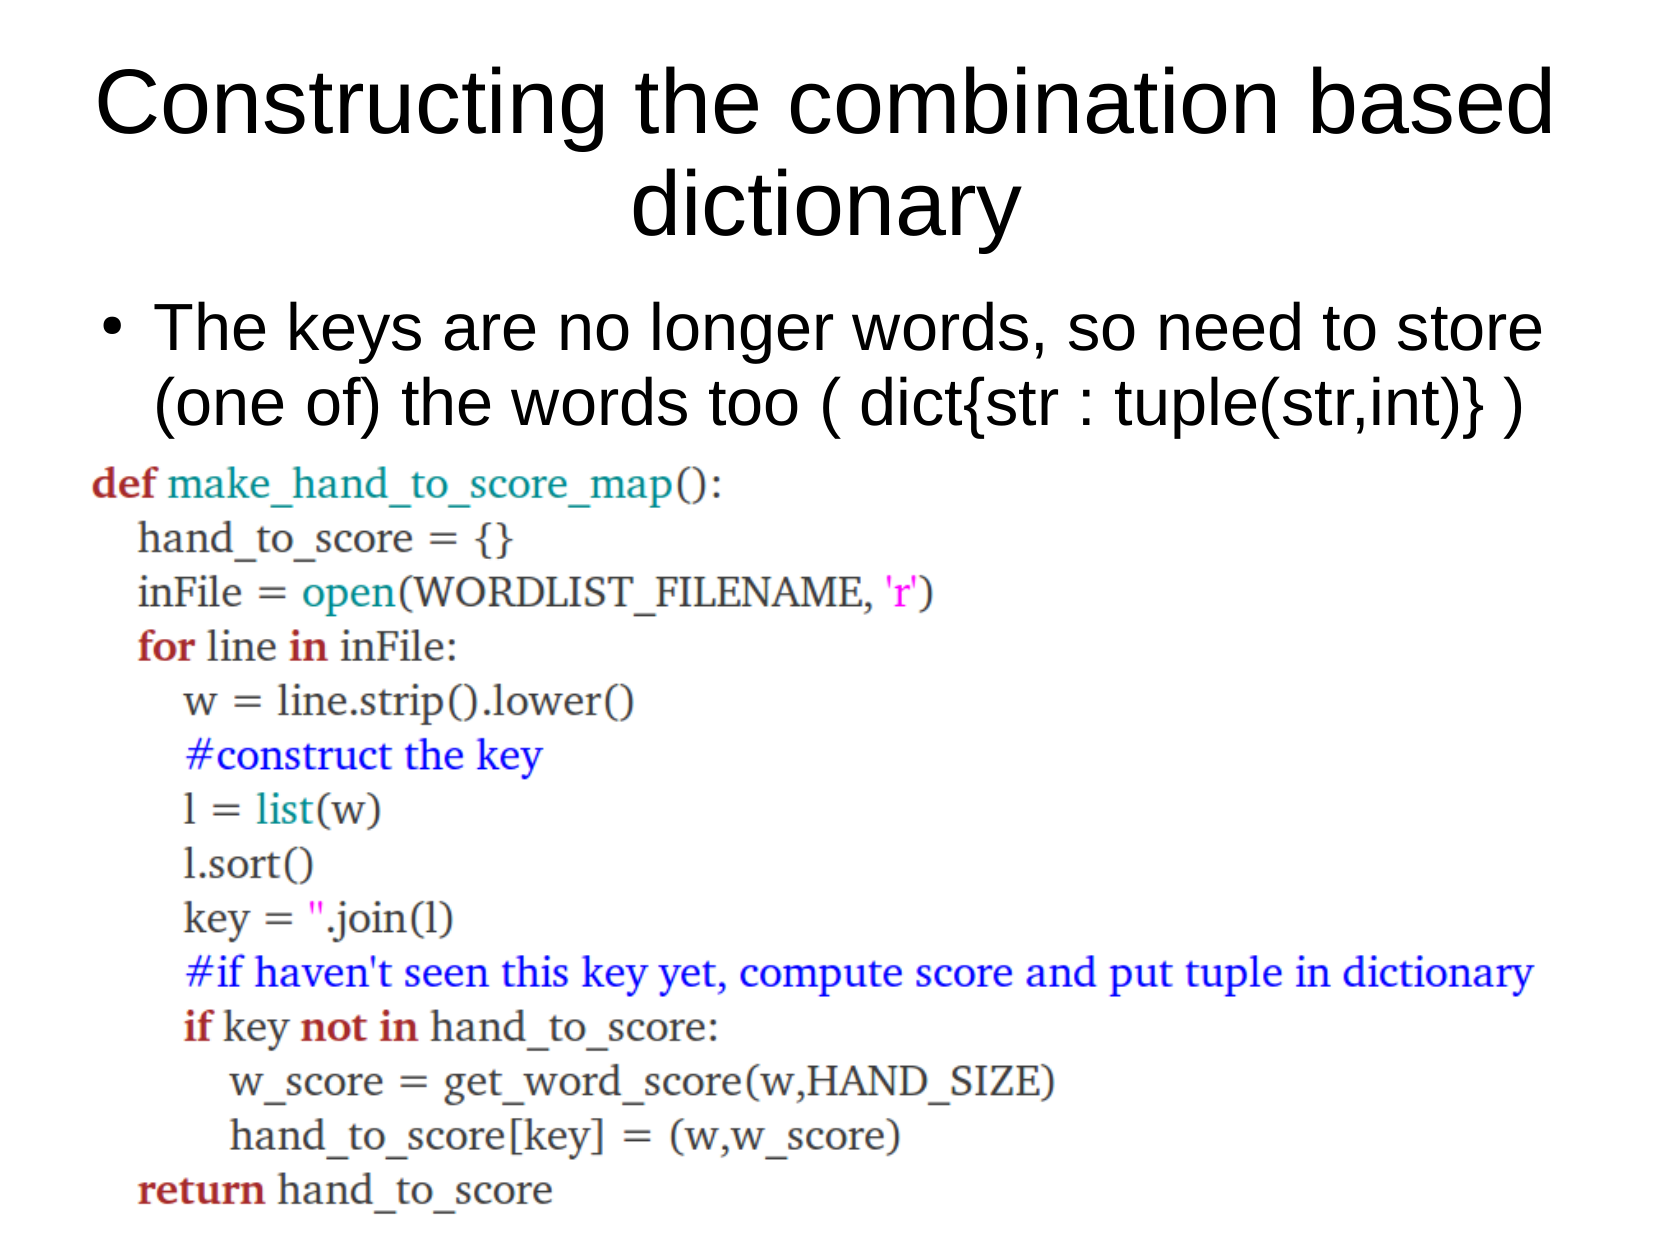

# Constructing the combination based dictionary
The keys are no longer words, so need to store (one of) the words too ( dict{str : tuple(str,int)} )